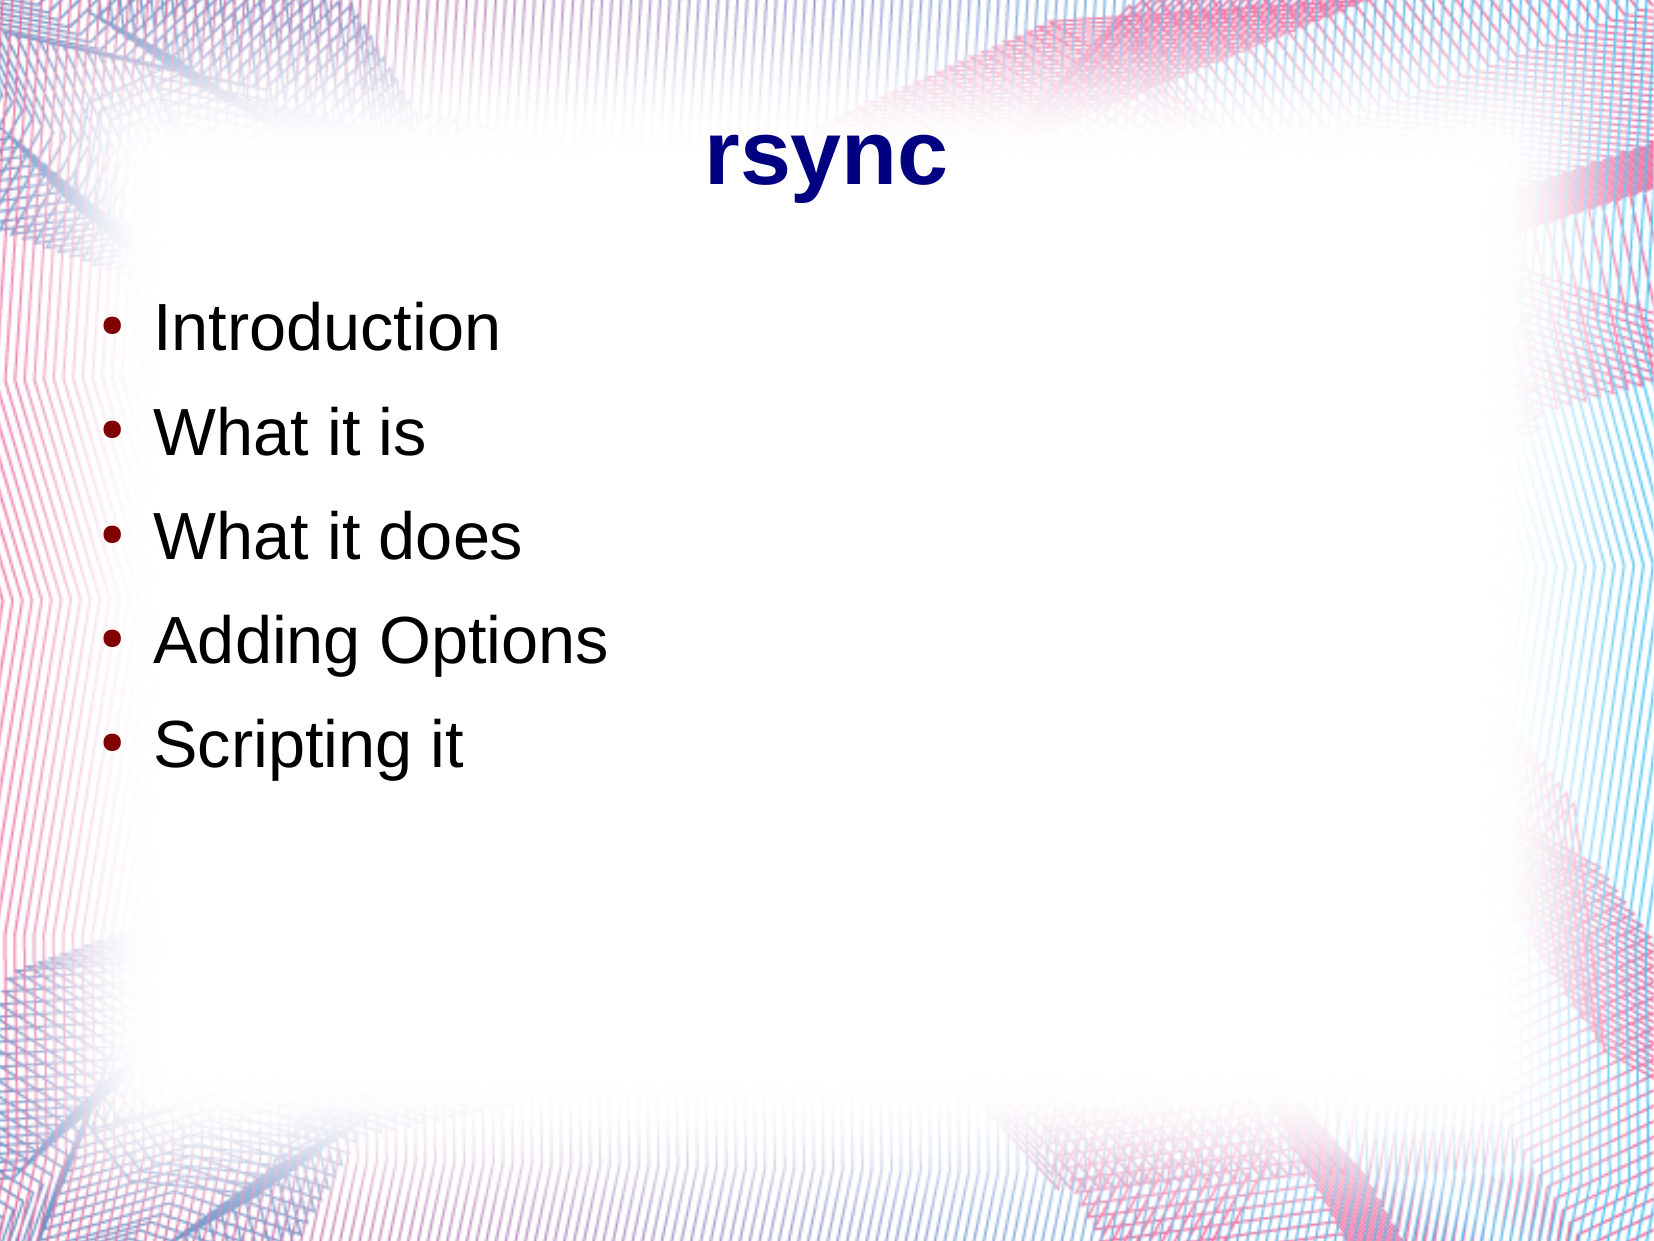

# rsync
Introduction
What it is
What it does
Adding Options
Scripting it